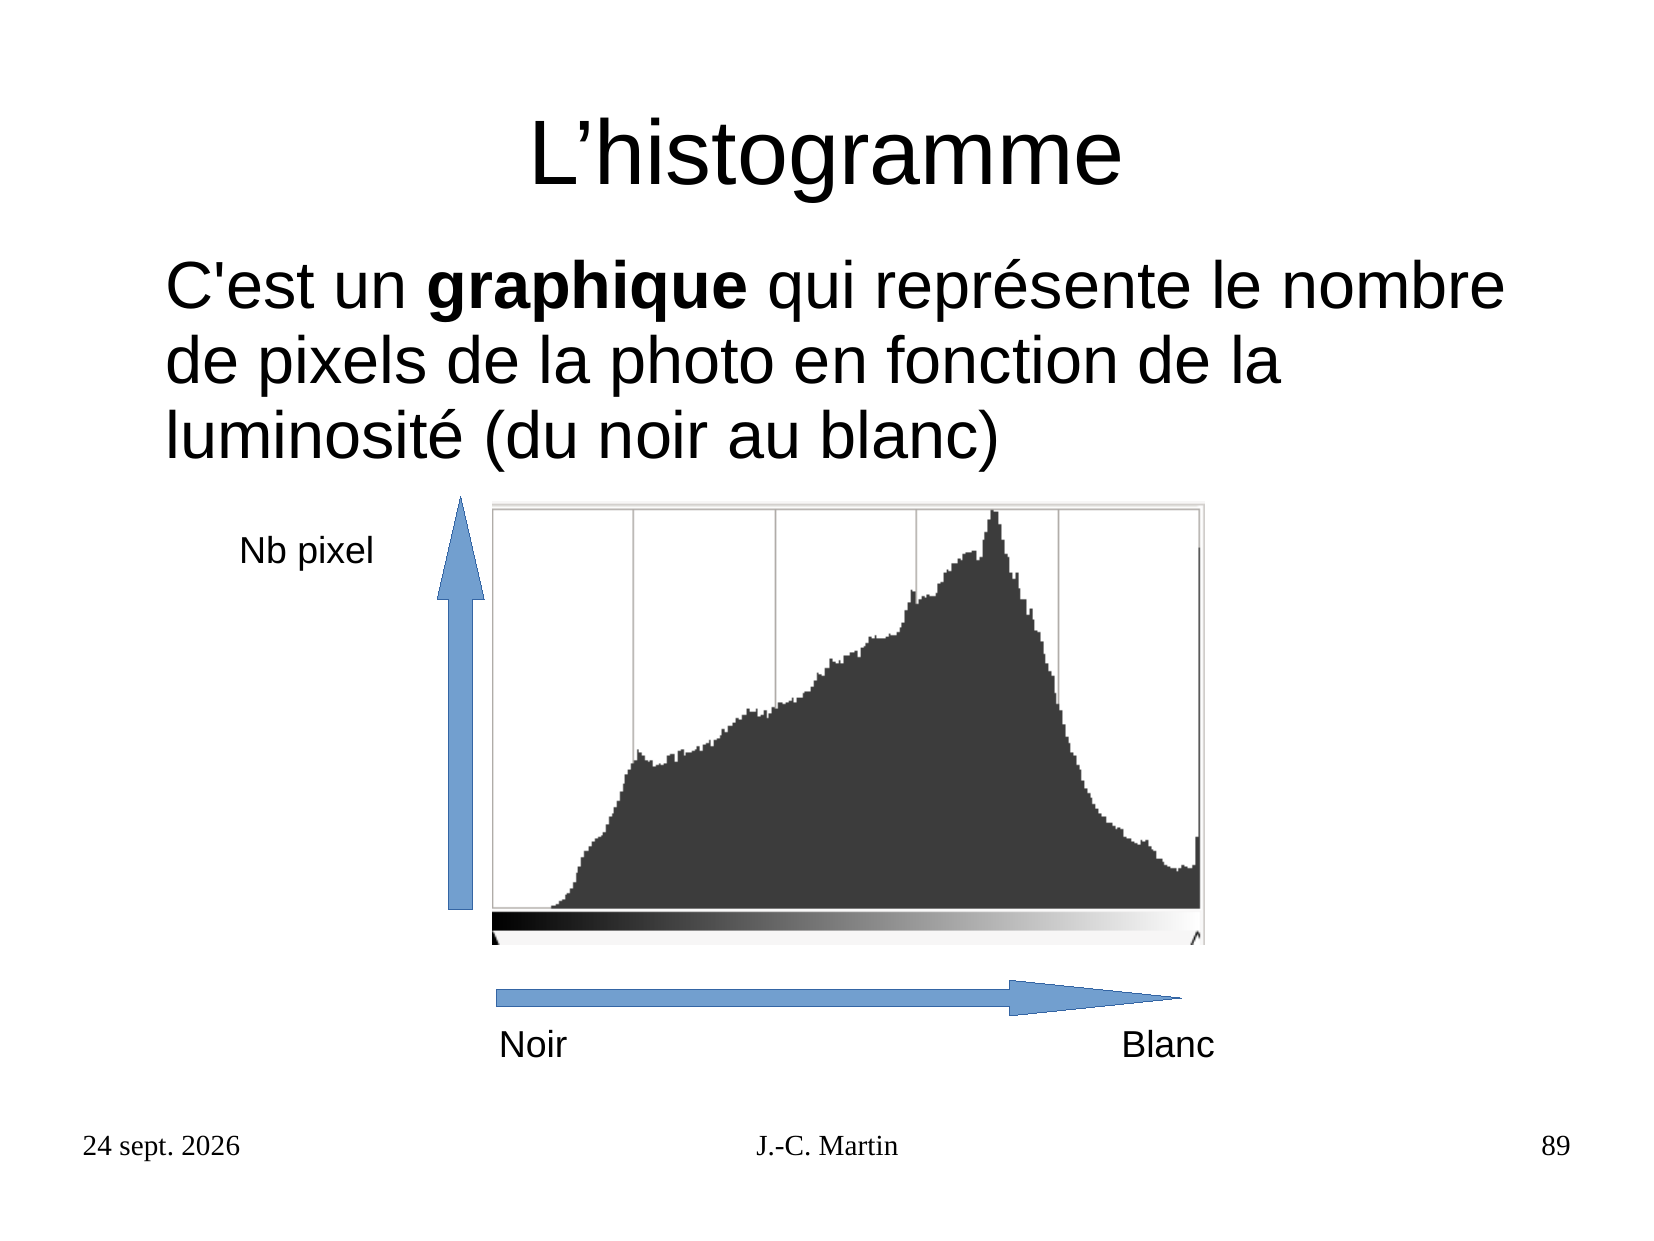

# L’histogramme
C'est un graphique qui représente le nombre de pixels de la photo en fonction de la luminosité (du noir au blanc)
Nb pixel
Noir
Blanc
J.-C. Martin
89